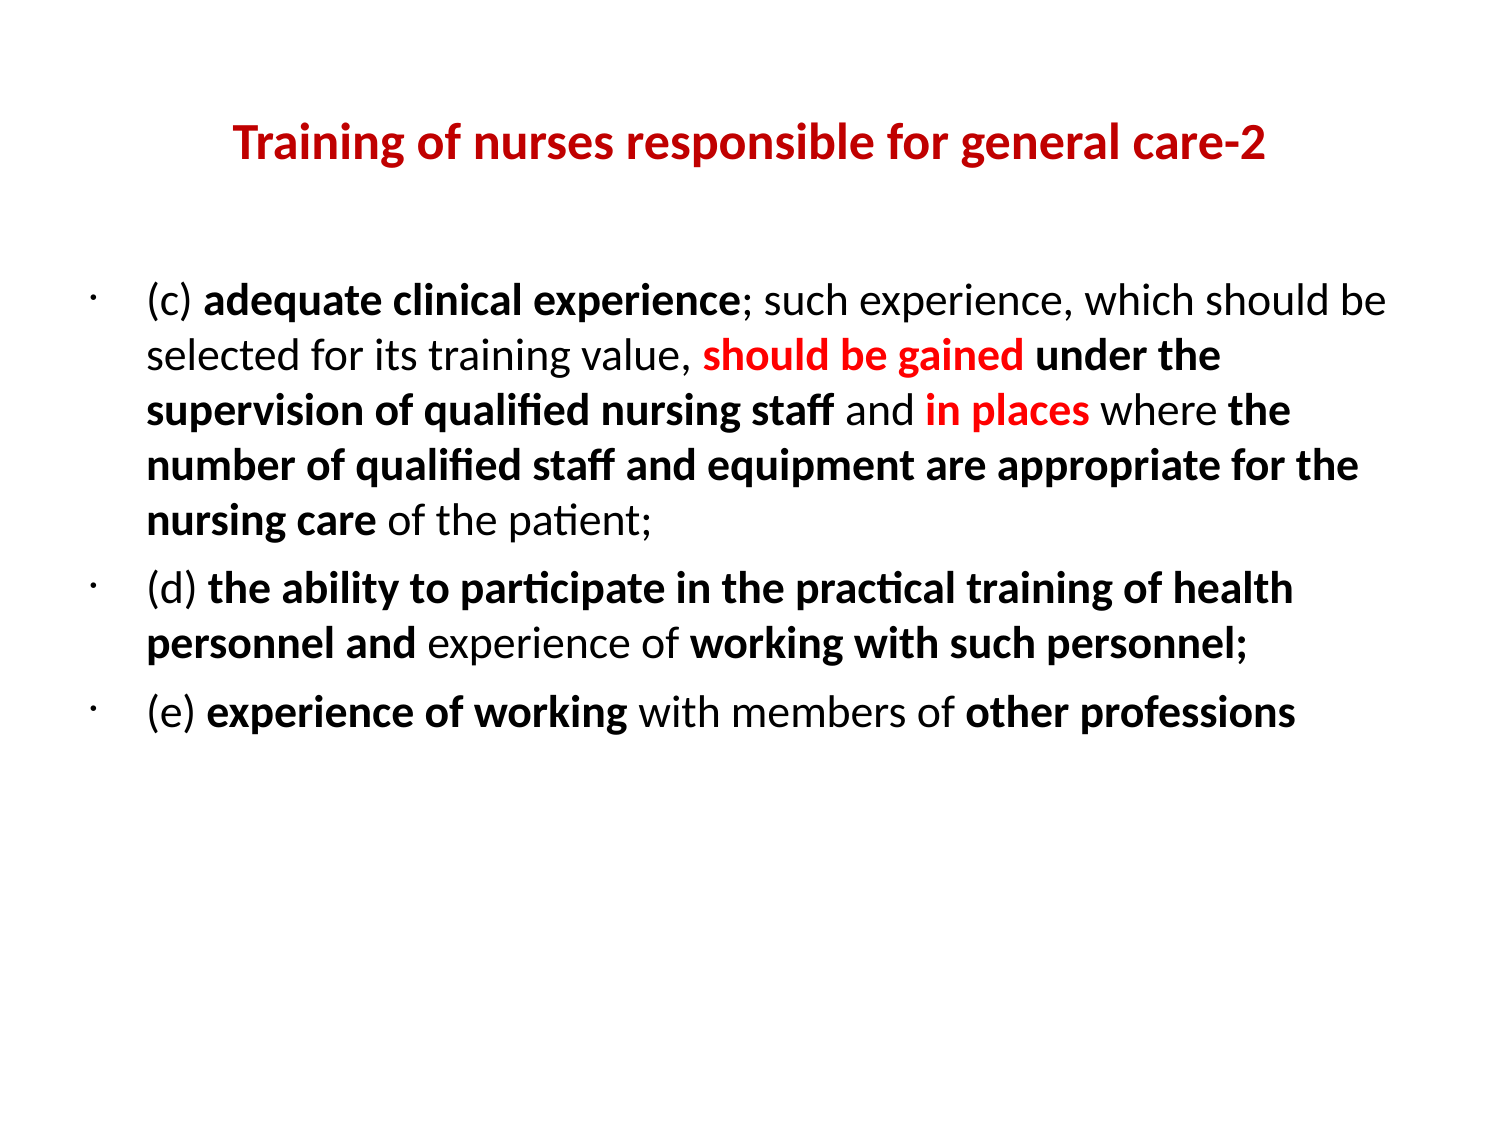

# Training of nurses responsible for general care-2
(c) adequate clinical experience; such experience, which should be selected for its training value, should be gained under the supervision of qualified nursing staff and in places where the number of qualified staff and equipment are appropriate for the nursing care of the patient;
(d) the ability to participate in the practical training of health personnel and experience of working with such personnel;
(e) experience of working with members of other professions